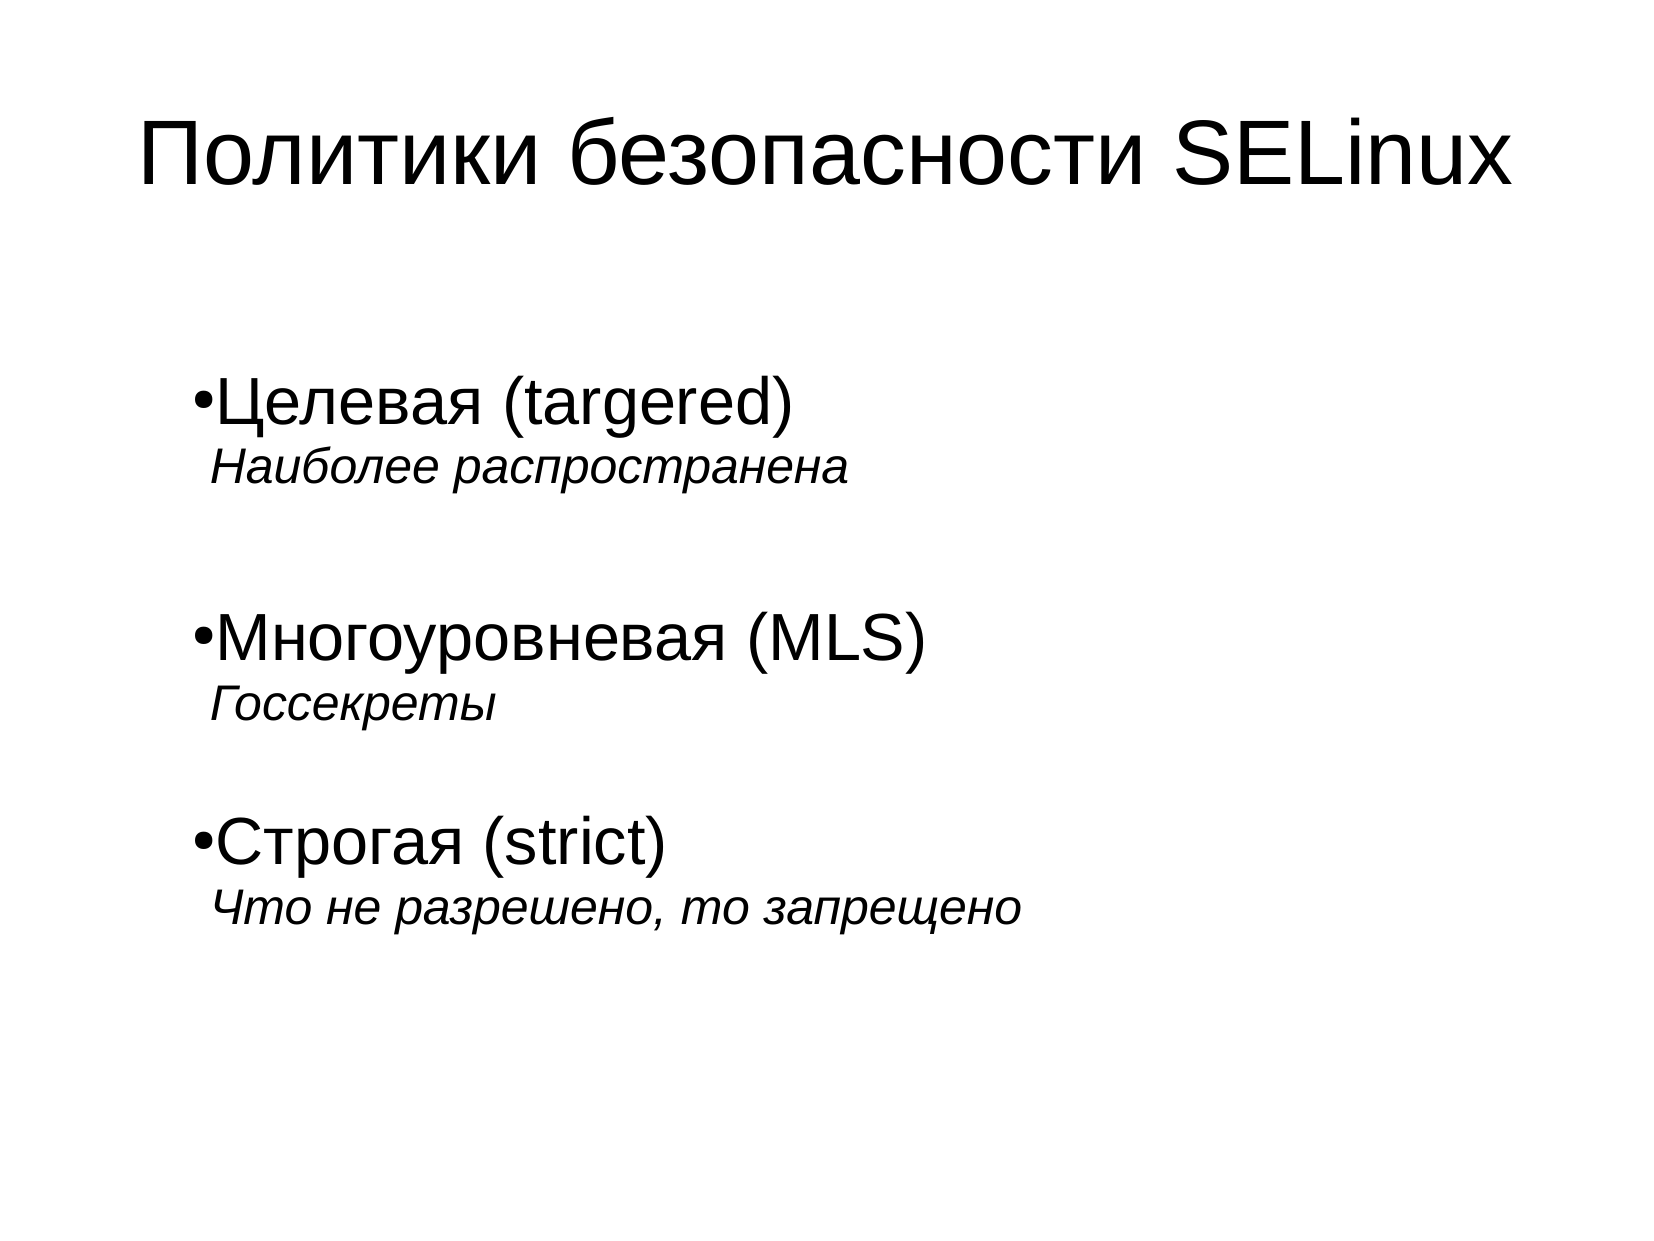

# Политики безопасности SELinux
Целевая (targered)
Наиболее распространена
Многоуровневая (MLS)
Госсекреты
Строгая (strict)
Что не разрешено, то запрещено